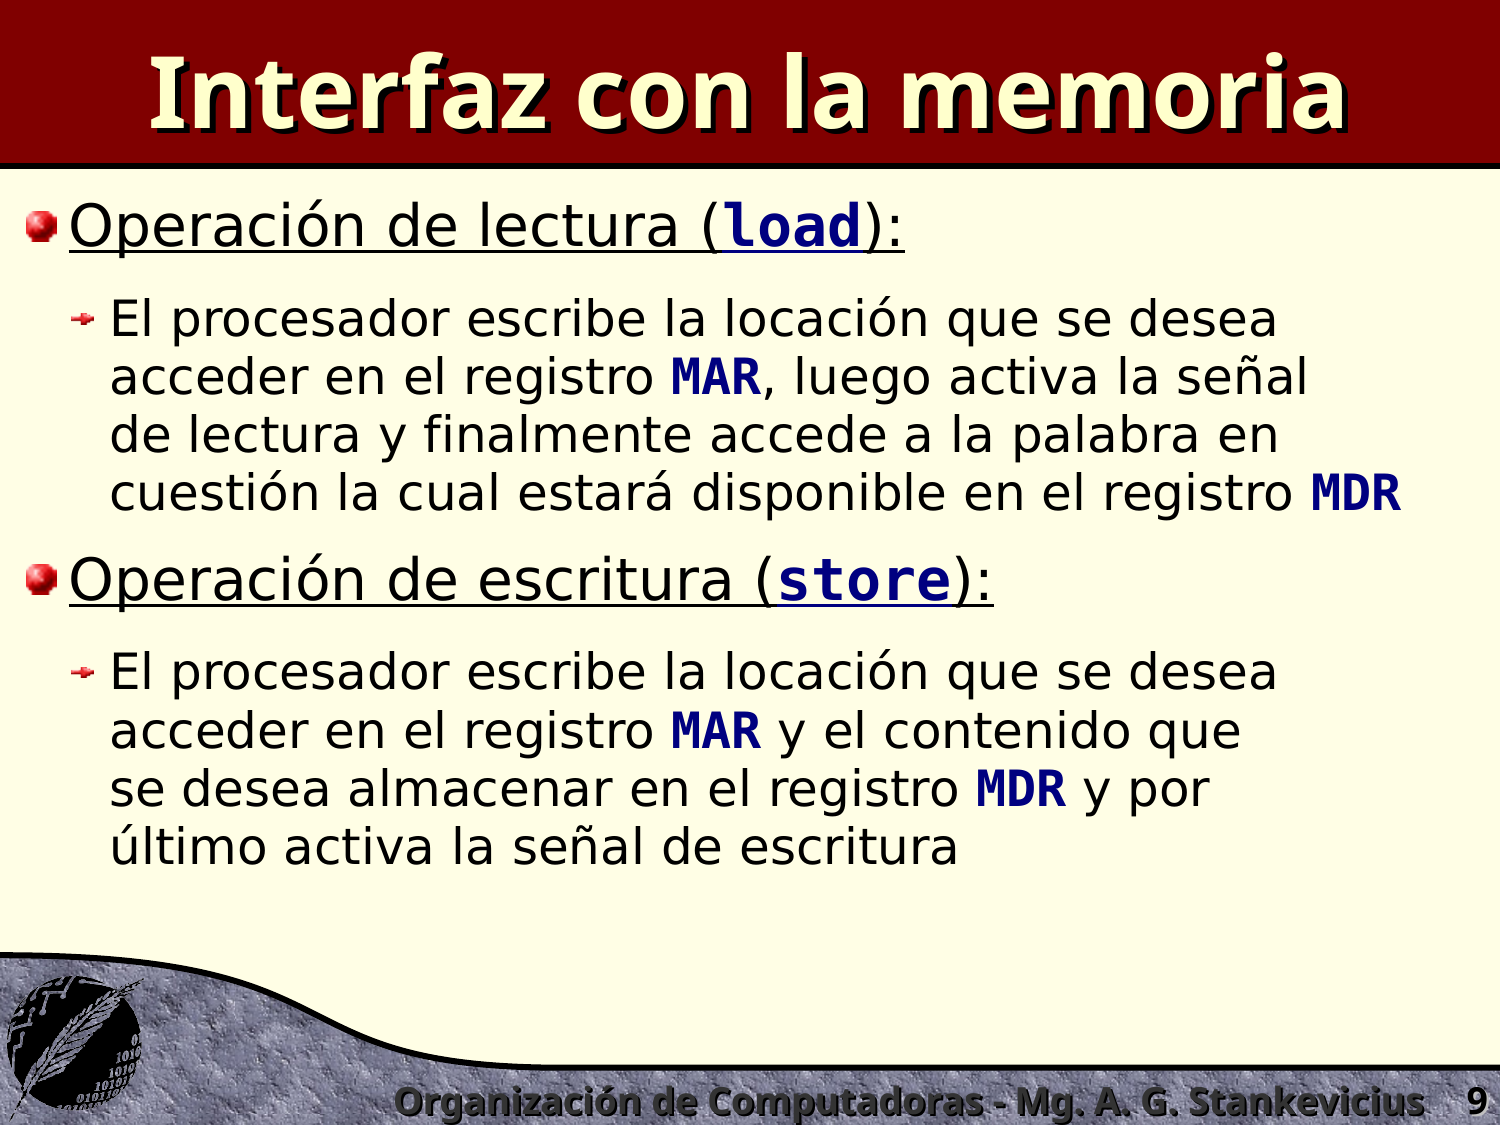

# Interfaz con la memoria
Operación de lectura (load):
El procesador escribe la locación que se desea acceder en el registro MAR, luego activa la señal
de lectura y finalmente accede a la palabra en cuestión la cual estará disponible en el registro MDR
Operación de escritura (store):
El procesador escribe la locación que se desea acceder en el registro MAR y el contenido que
se desea almacenar en el registro MDR y por
último activa la señal de escritura
9